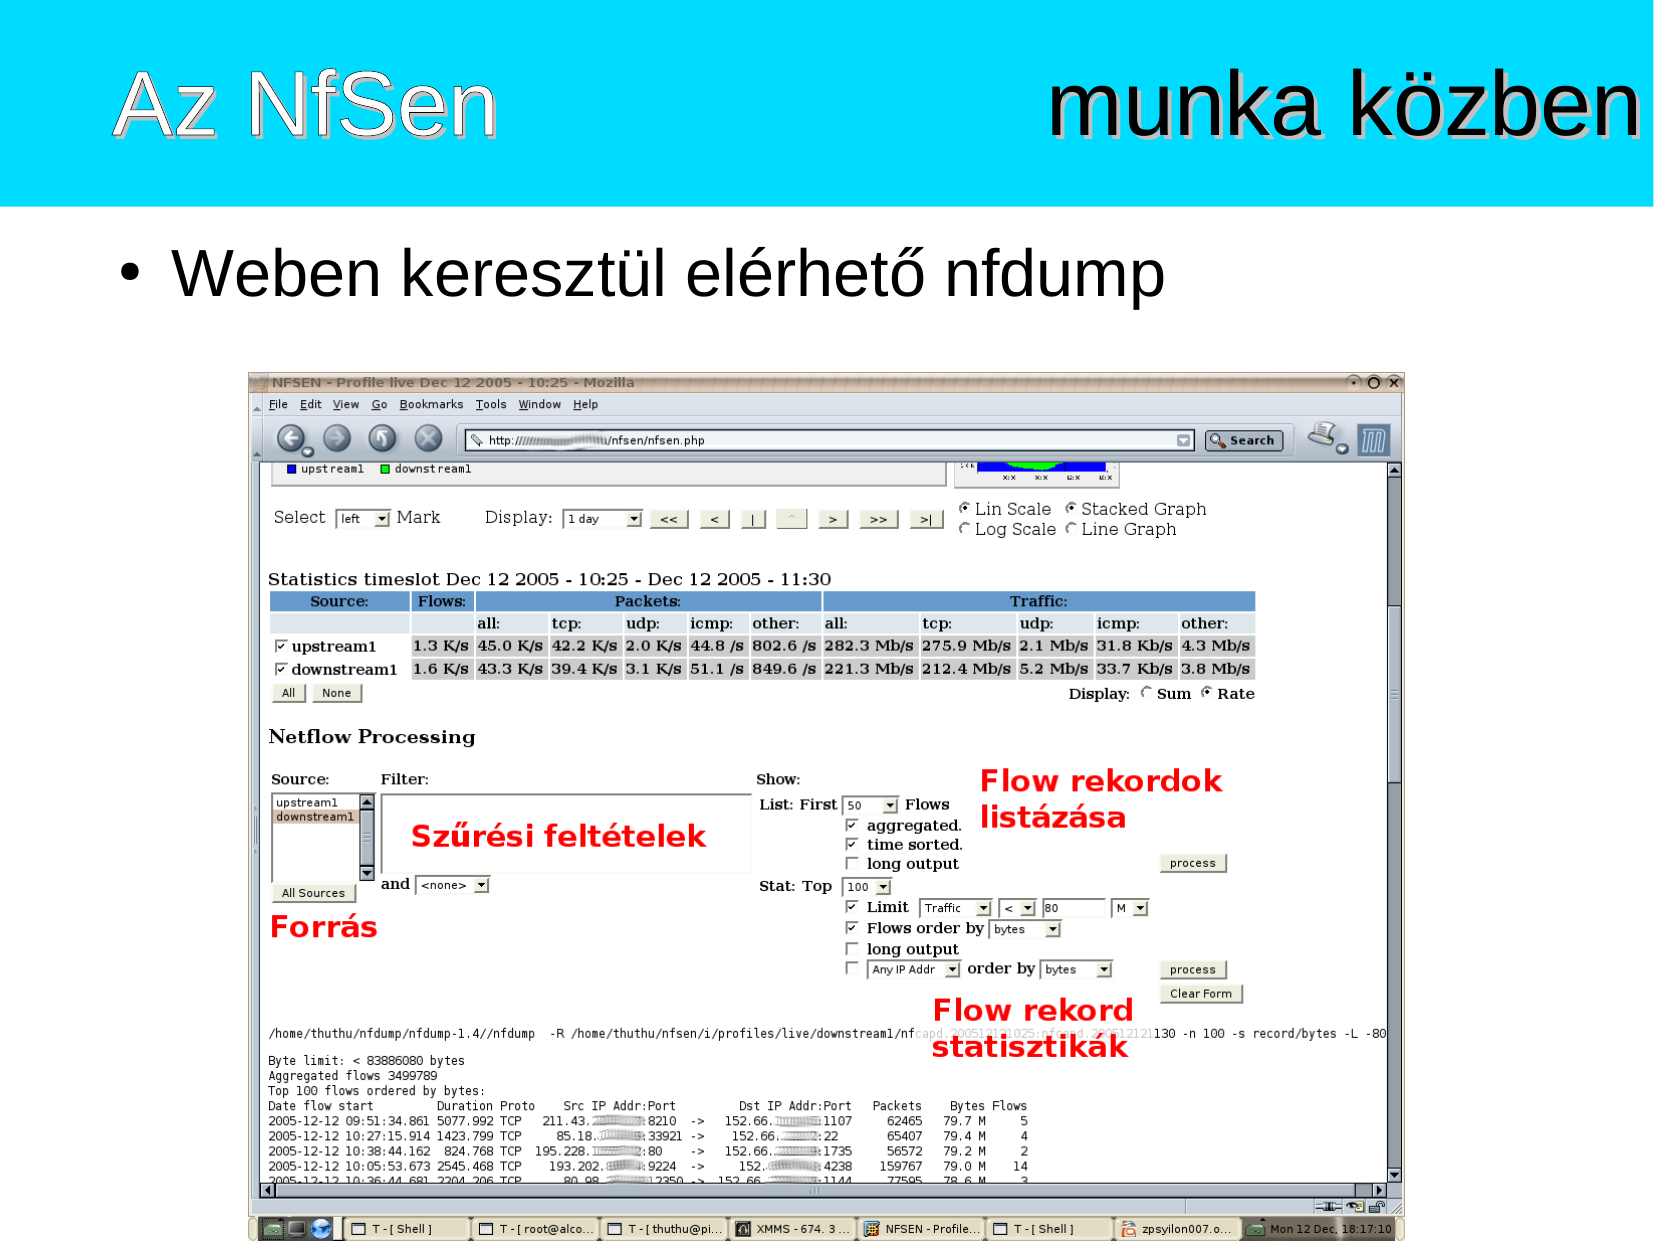

Az NfSen	munka közben
# Weben keresztül elérhető nfdump